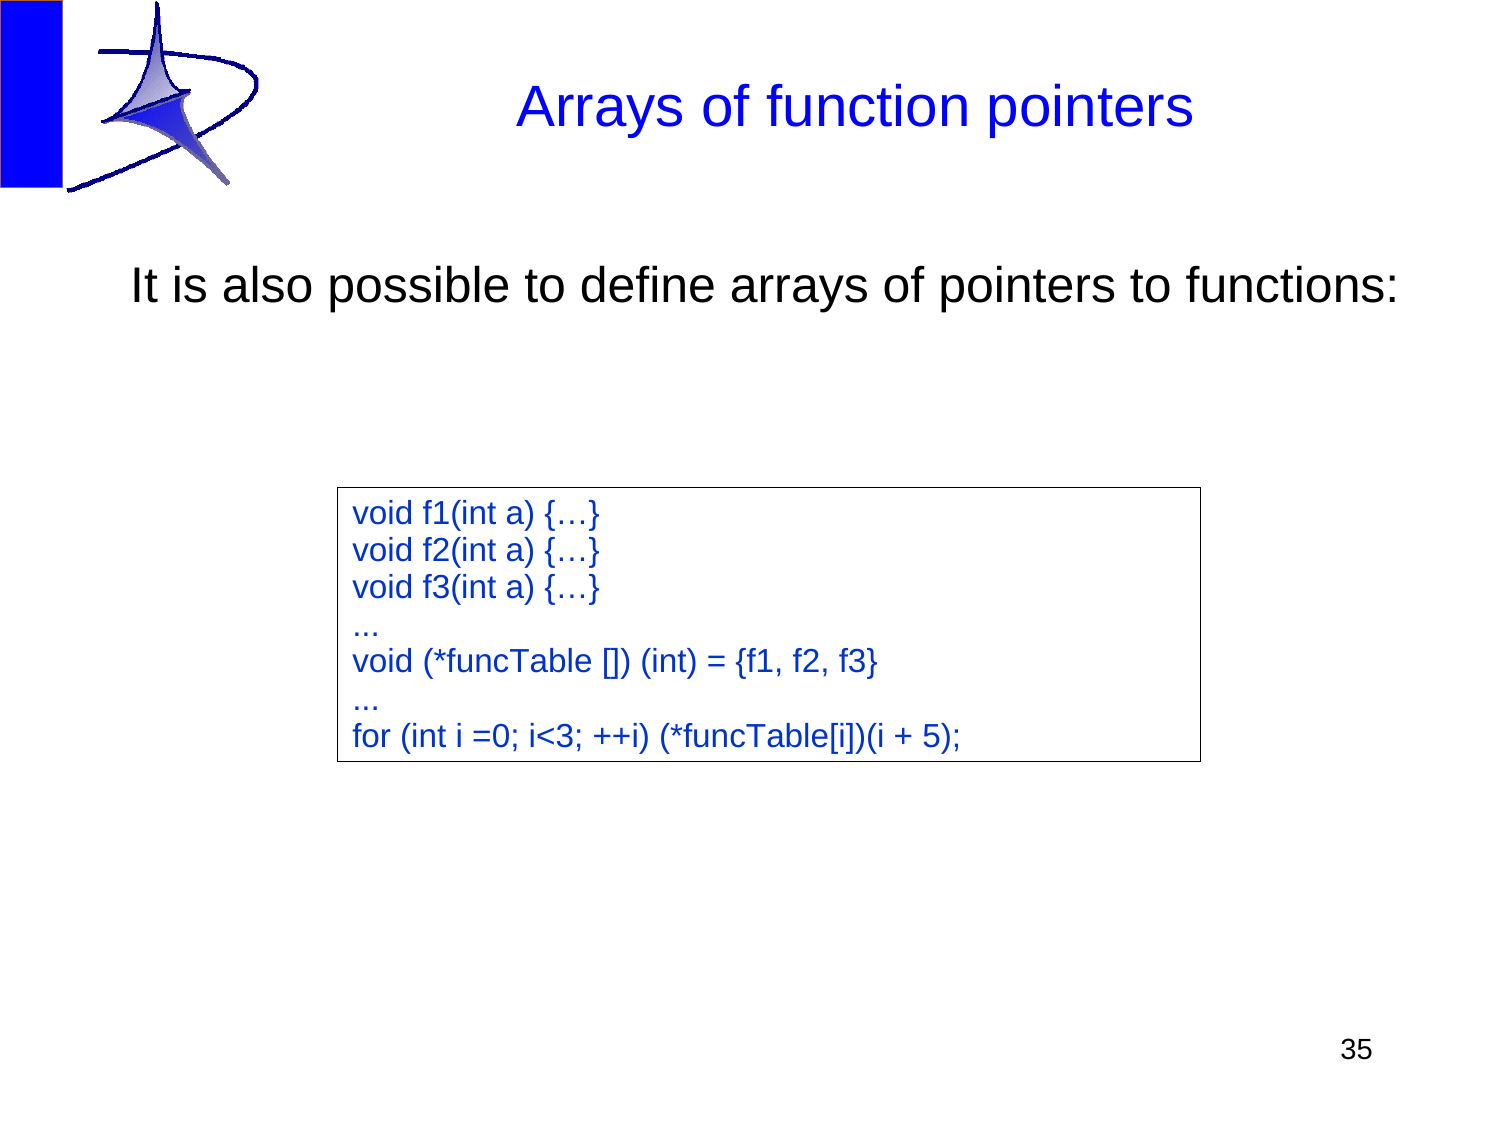

# Arrays of function pointers
It is also possible to define arrays of pointers to functions:
void f1(int a) {…}
void f2(int a) {…}
void f3(int a) {…}
...
void (*funcTable []) (int) = {f1, f2, f3}
...
for (int i =0; i<3; ++i) (*funcTable[i])(i + 5);
35